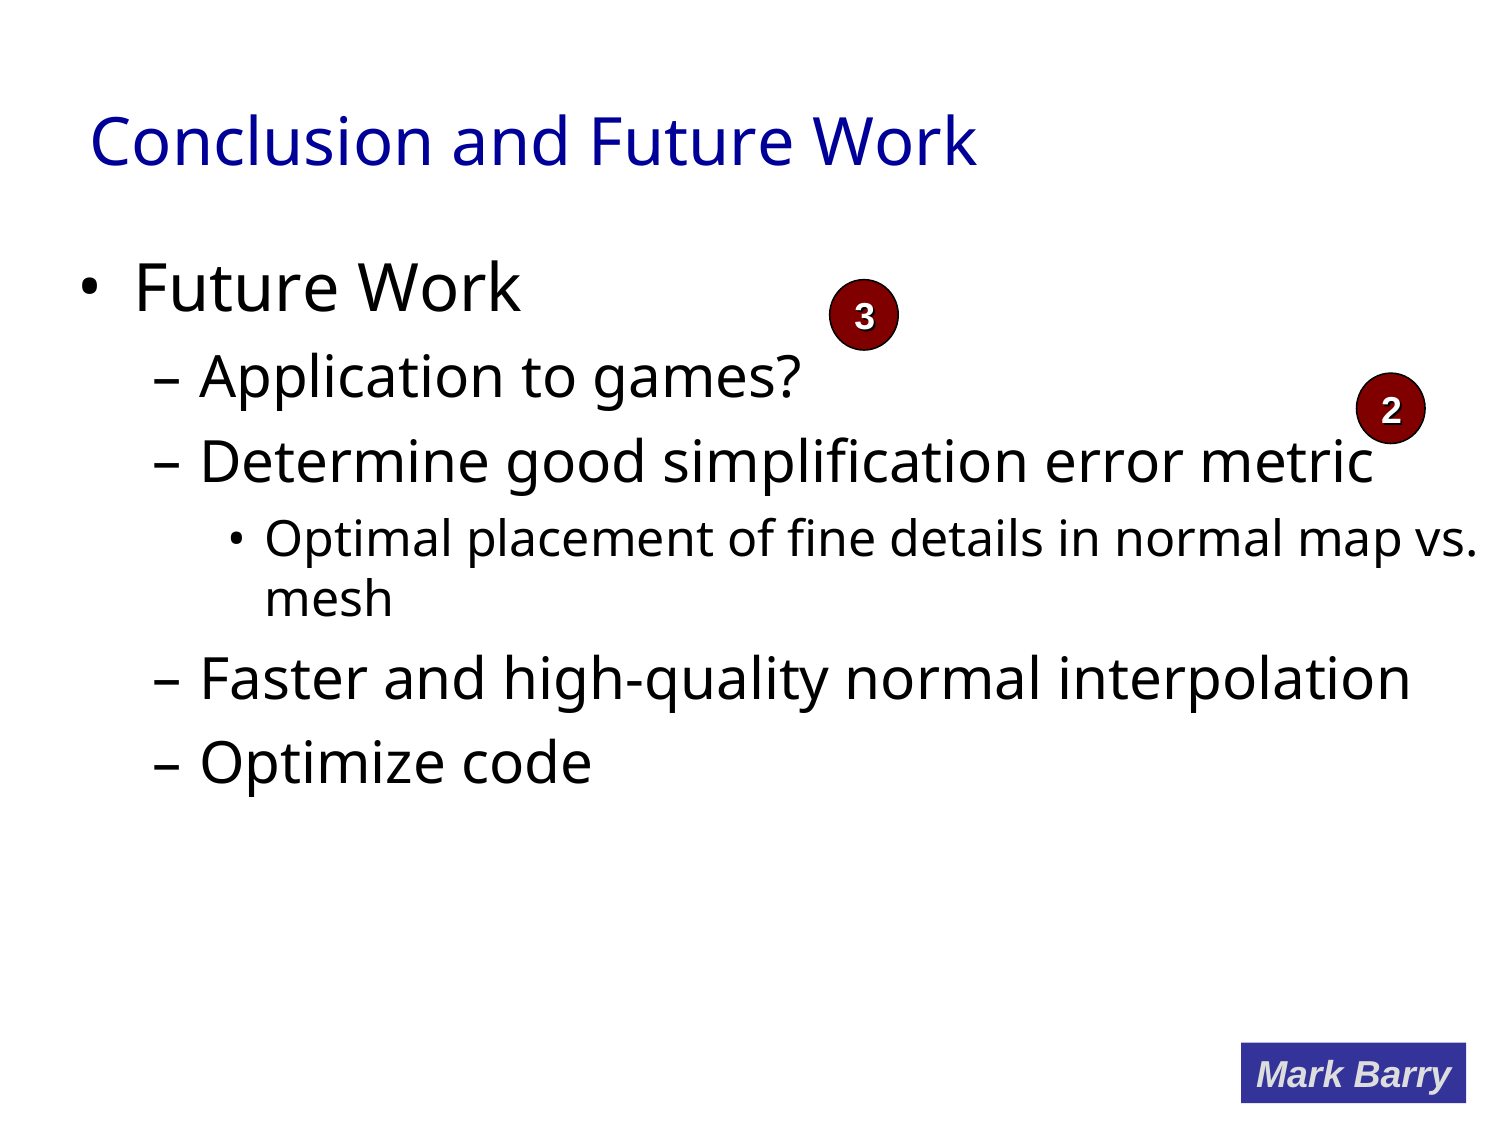

# Conclusion and Future Work
Future Work
Application to games?
Determine good simplification error metric
Optimal placement of fine details in normal map vs. mesh
Faster and high-quality normal interpolation
Optimize code
3
2
Mark Barry